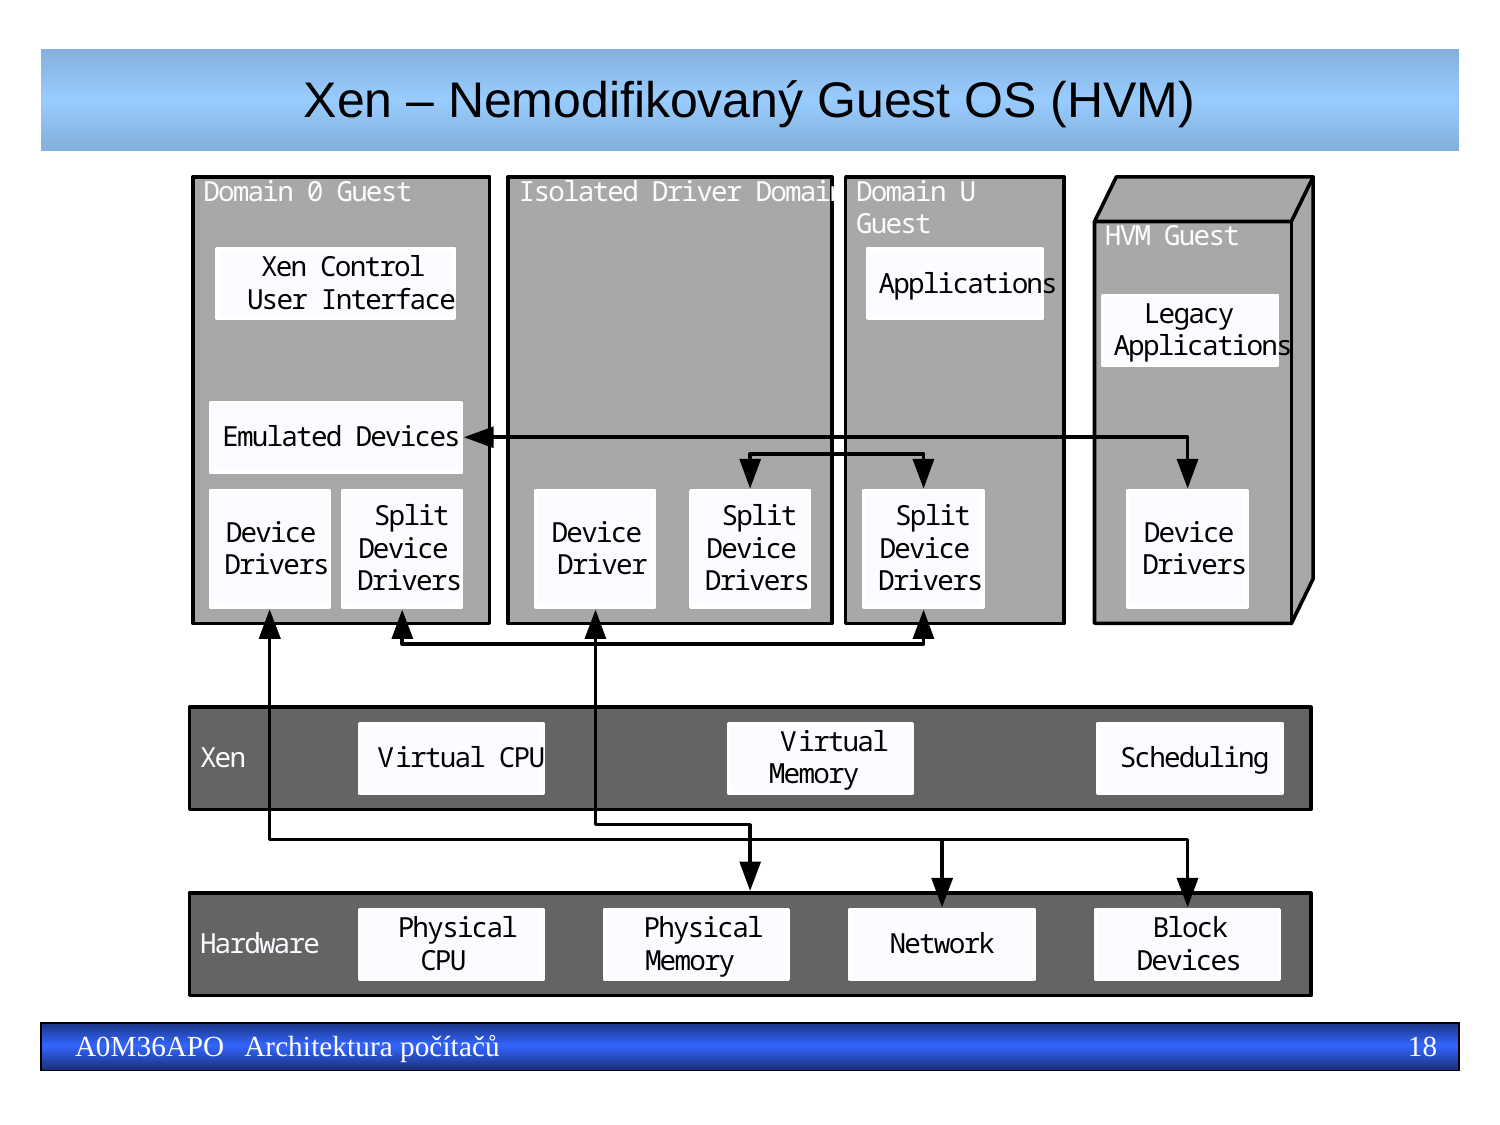

# Xen – Nemodifikovaný Guest OS (HVM)
A0M36APO Architektura počítačů
18